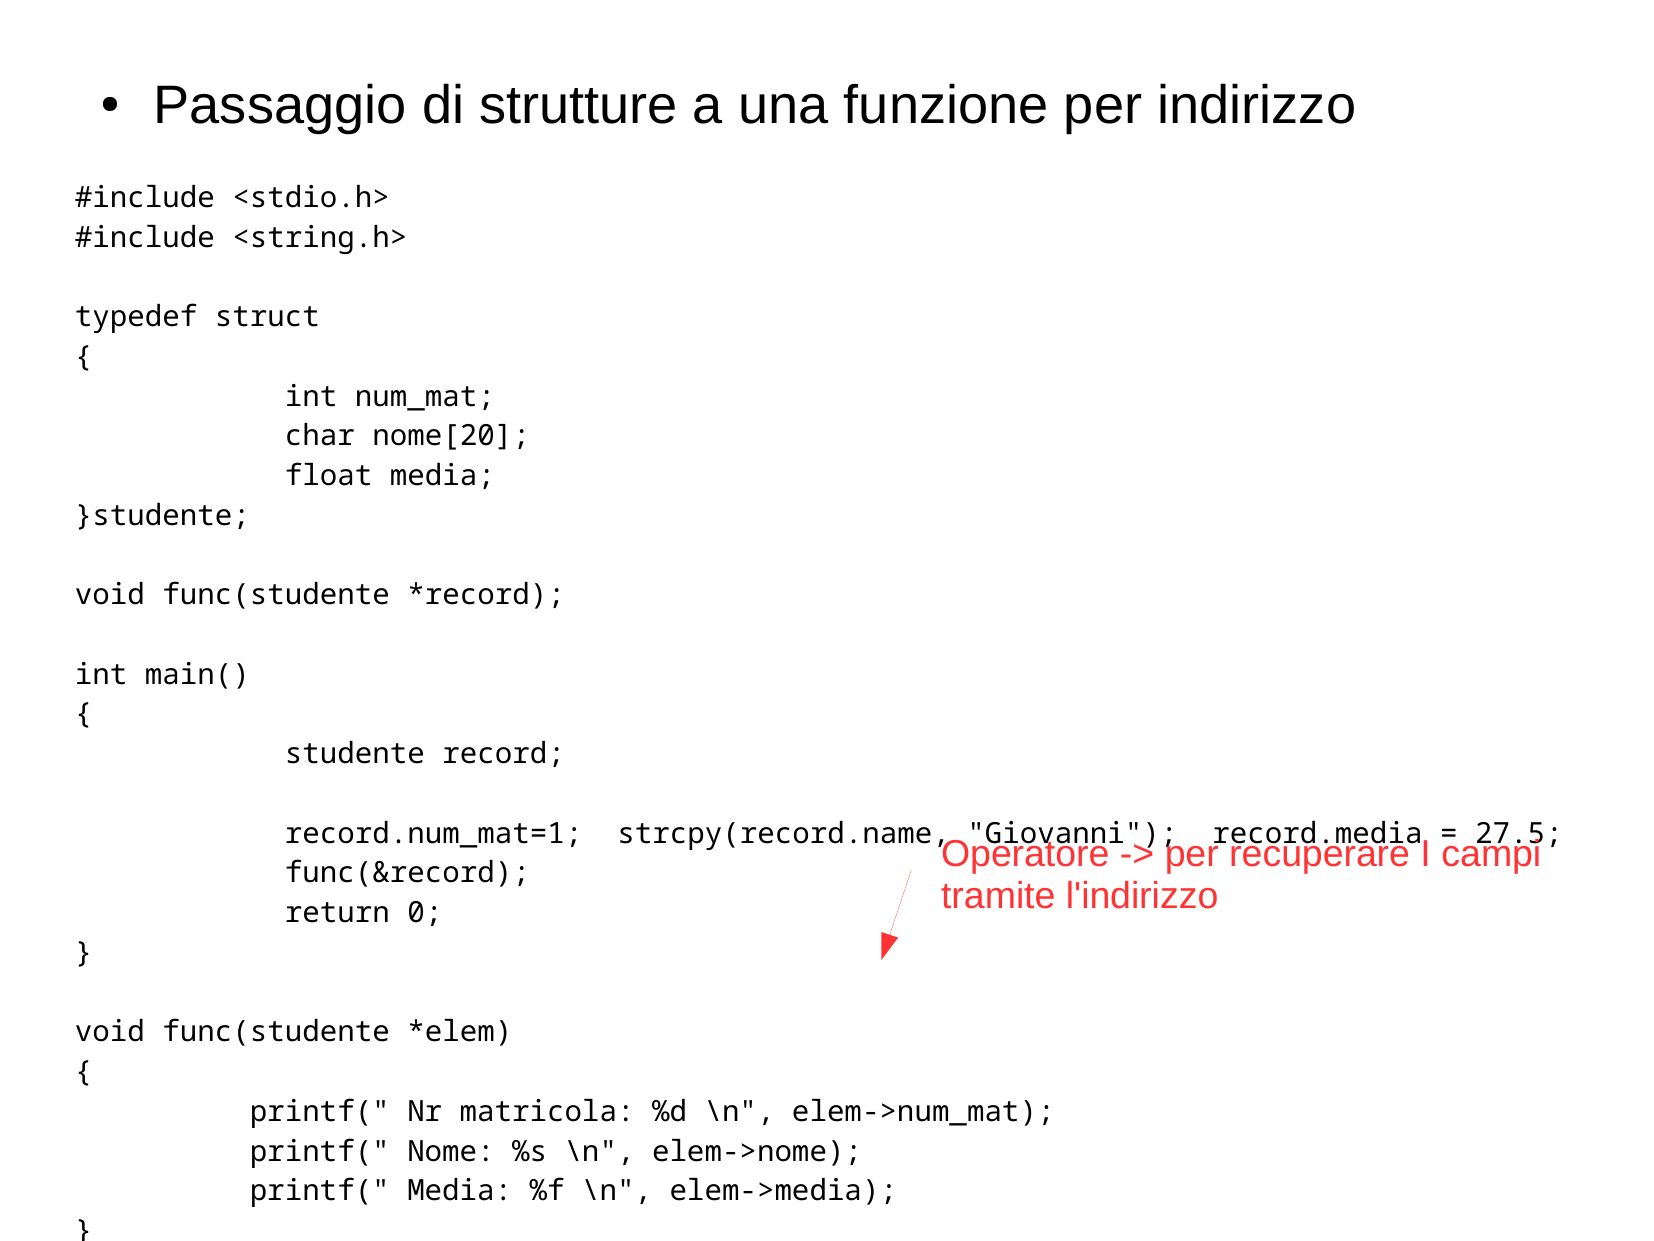

# Passaggio di strutture a una funzione per indirizzo
#include <stdio.h>
#include <string.h>
typedef struct
{
 int num_mat;
 char nome[20];
 float media;
}studente;
void func(studente *record);
int main()
{
 studente record;
 record.num_mat=1; strcpy(record.name, "Giovanni"); record.media = 27.5;
 func(&record);
 return 0;
}
void func(studente *elem)
{
 printf(" Nr matricola: %d \n", elem->num_mat);
 printf(" Nome: %s \n", elem->nome);
 printf(" Media: %f \n", elem->media);
}
Operatore -> per recuperare I campi
tramite l'indirizzo